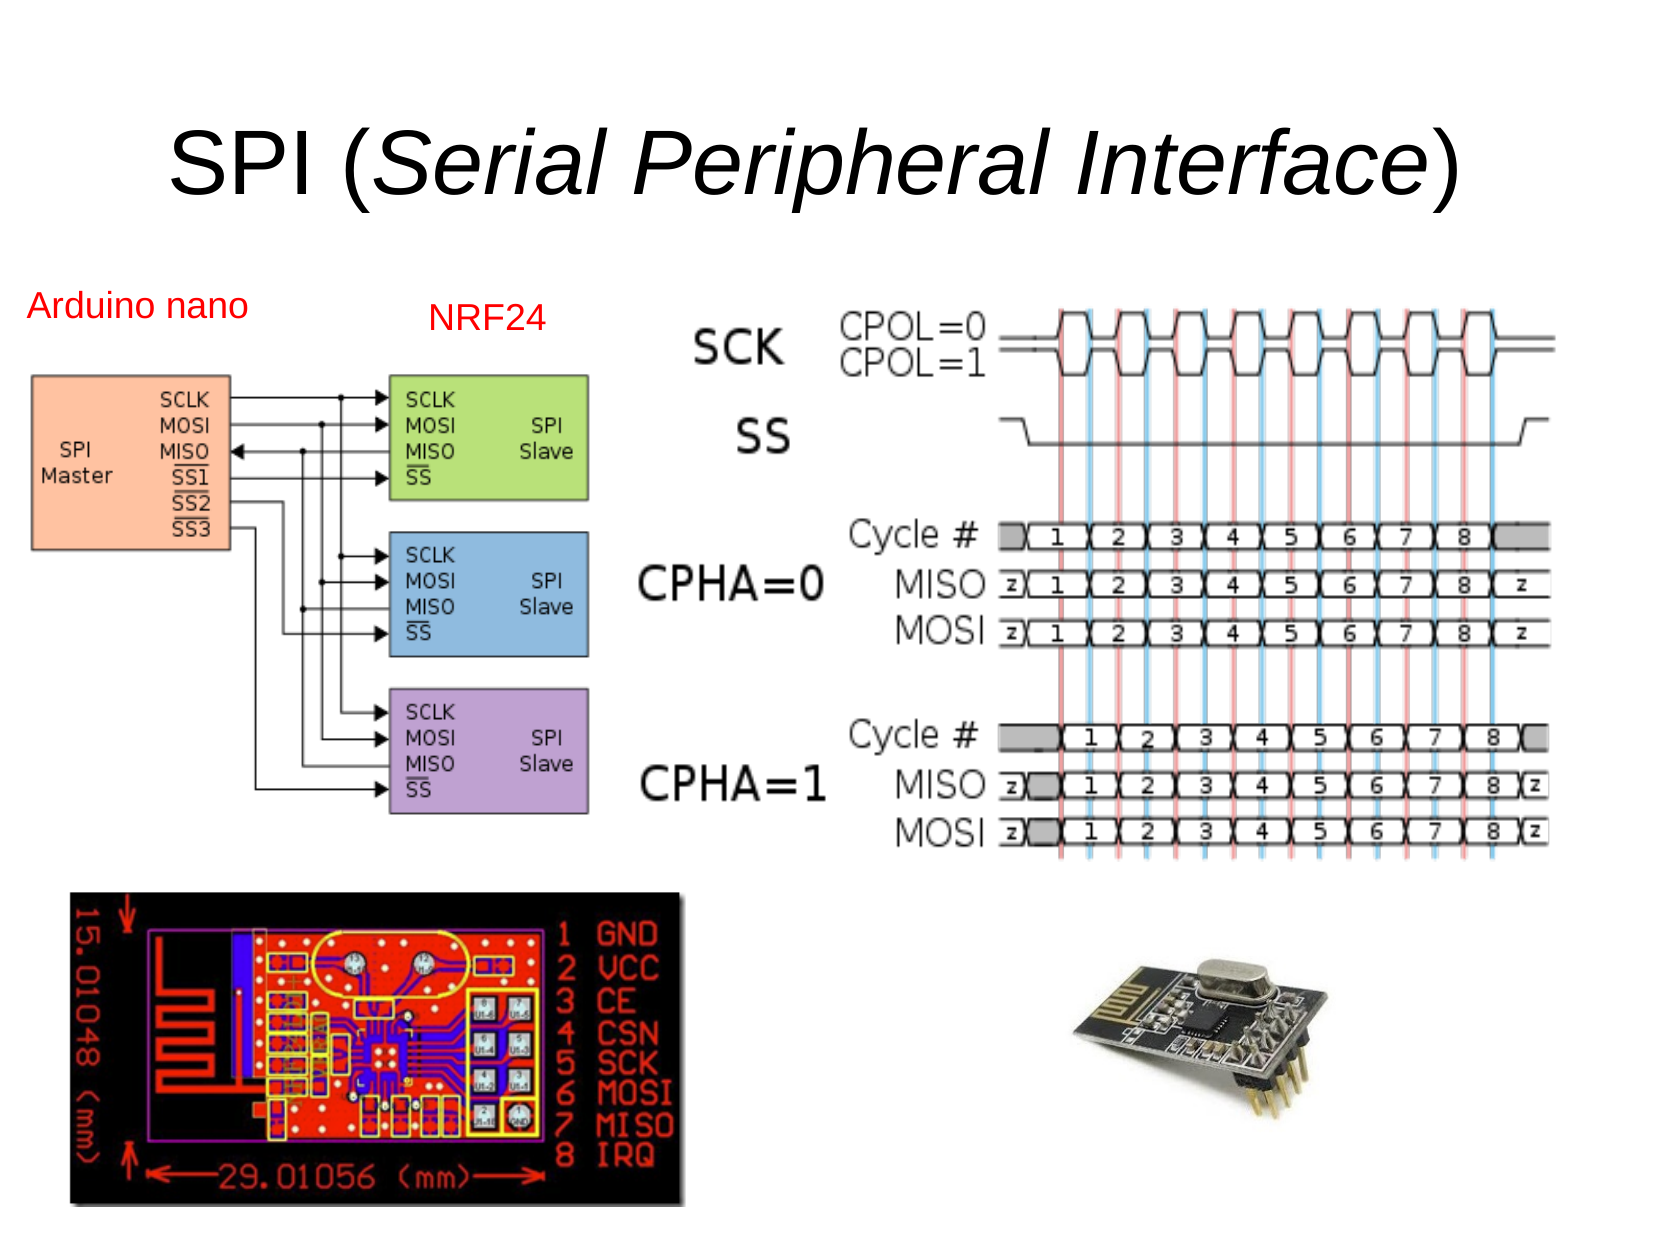

# SPI (Serial Peripheral Interface)
Arduino nano
NRF24